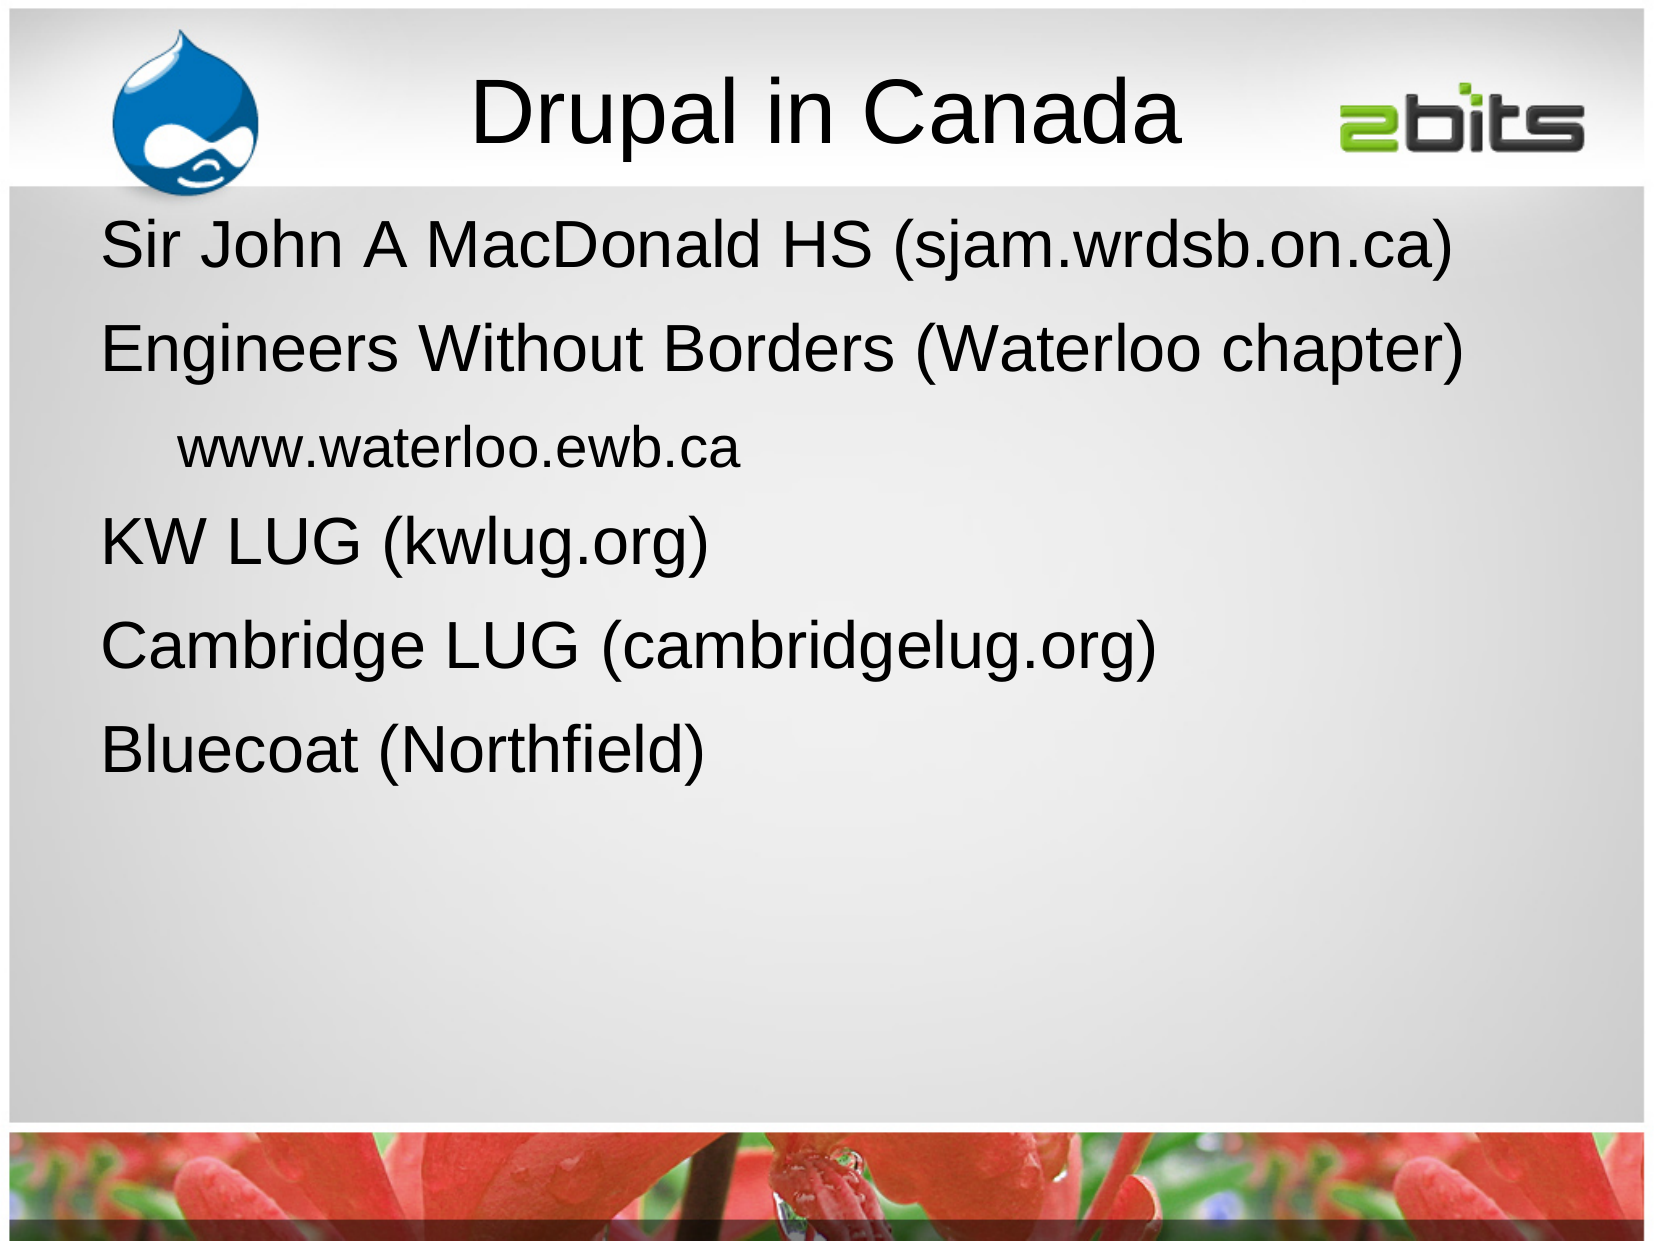

# Drupal in Canada
Sir John A MacDonald HS (sjam.wrdsb.on.ca)
Engineers Without Borders (Waterloo chapter)
www.waterloo.ewb.ca
KW LUG (kwlug.org)
Cambridge LUG (cambridgelug.org)
Bluecoat (Northfield)